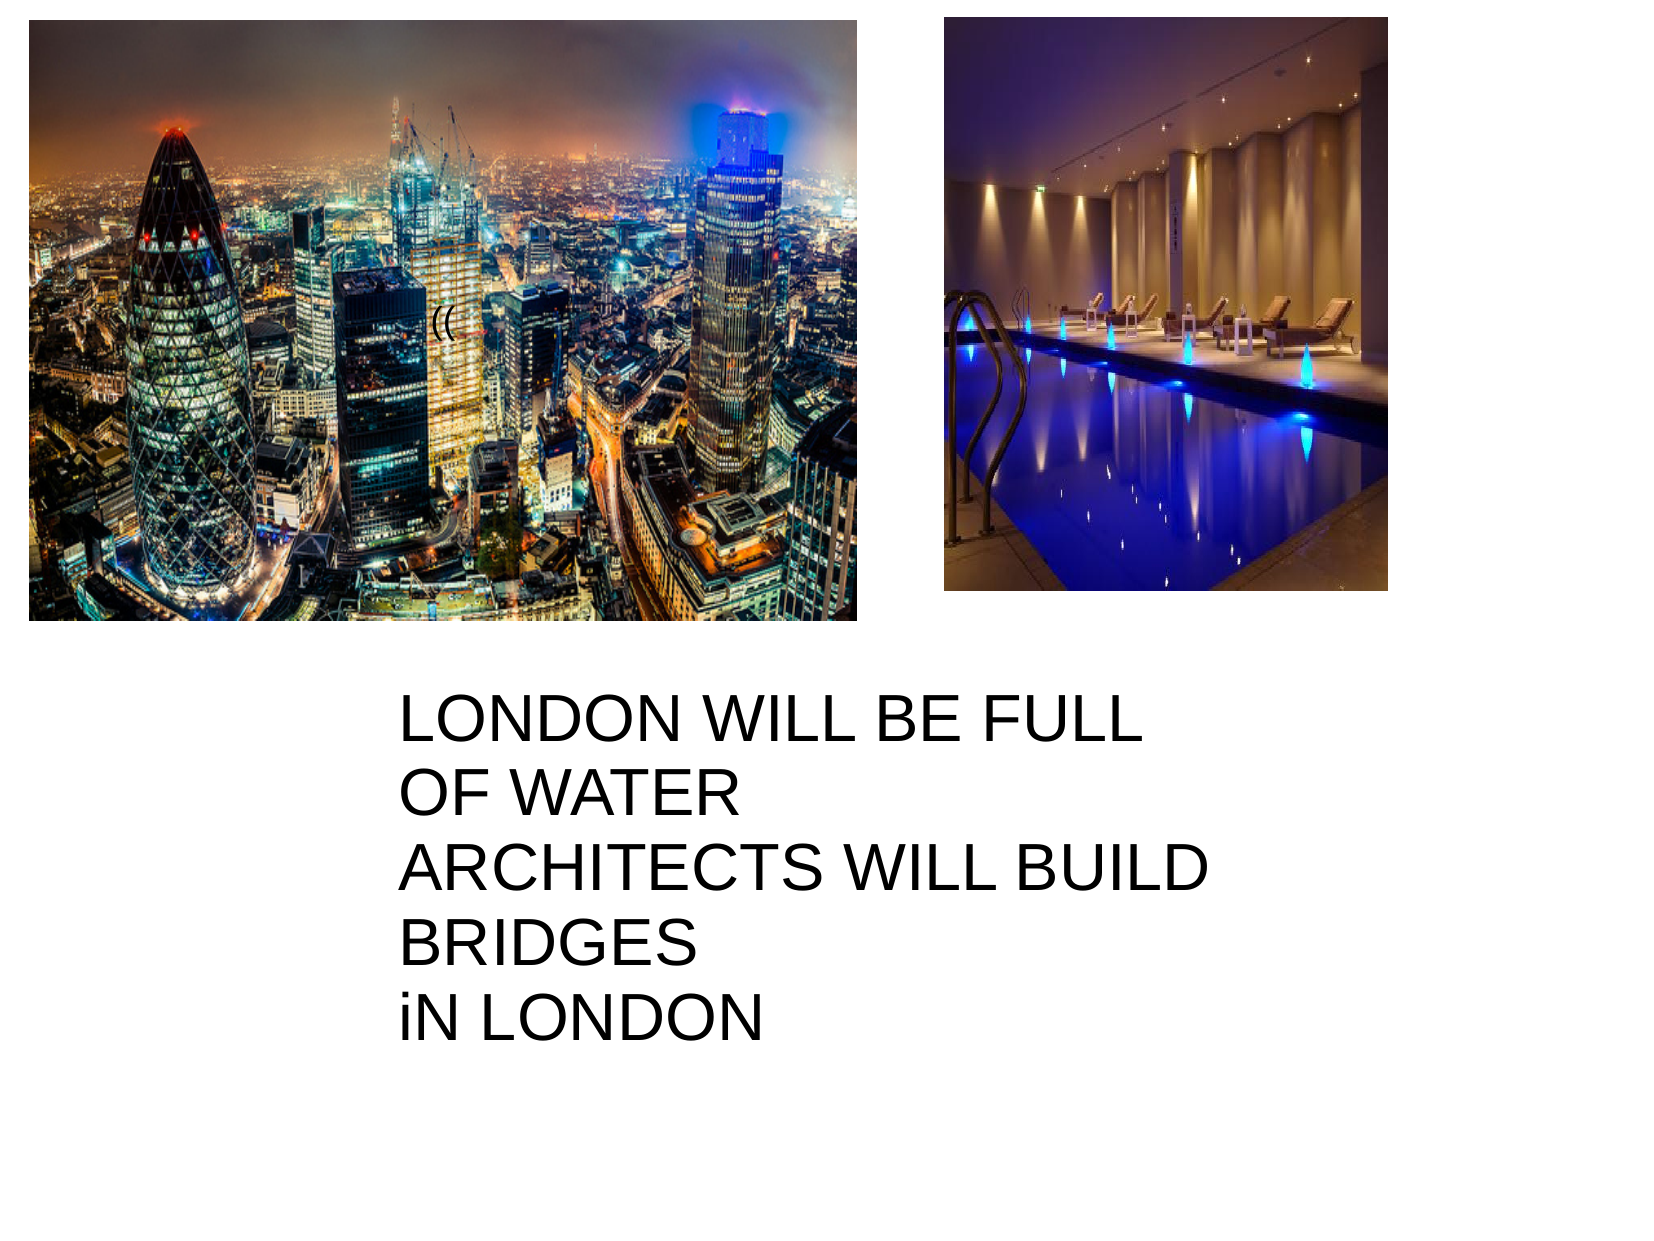

((
LONDON WILL BE FULL OF WATER
ARCHITECTS WILL BUILD BRIDGES
iN LONDON